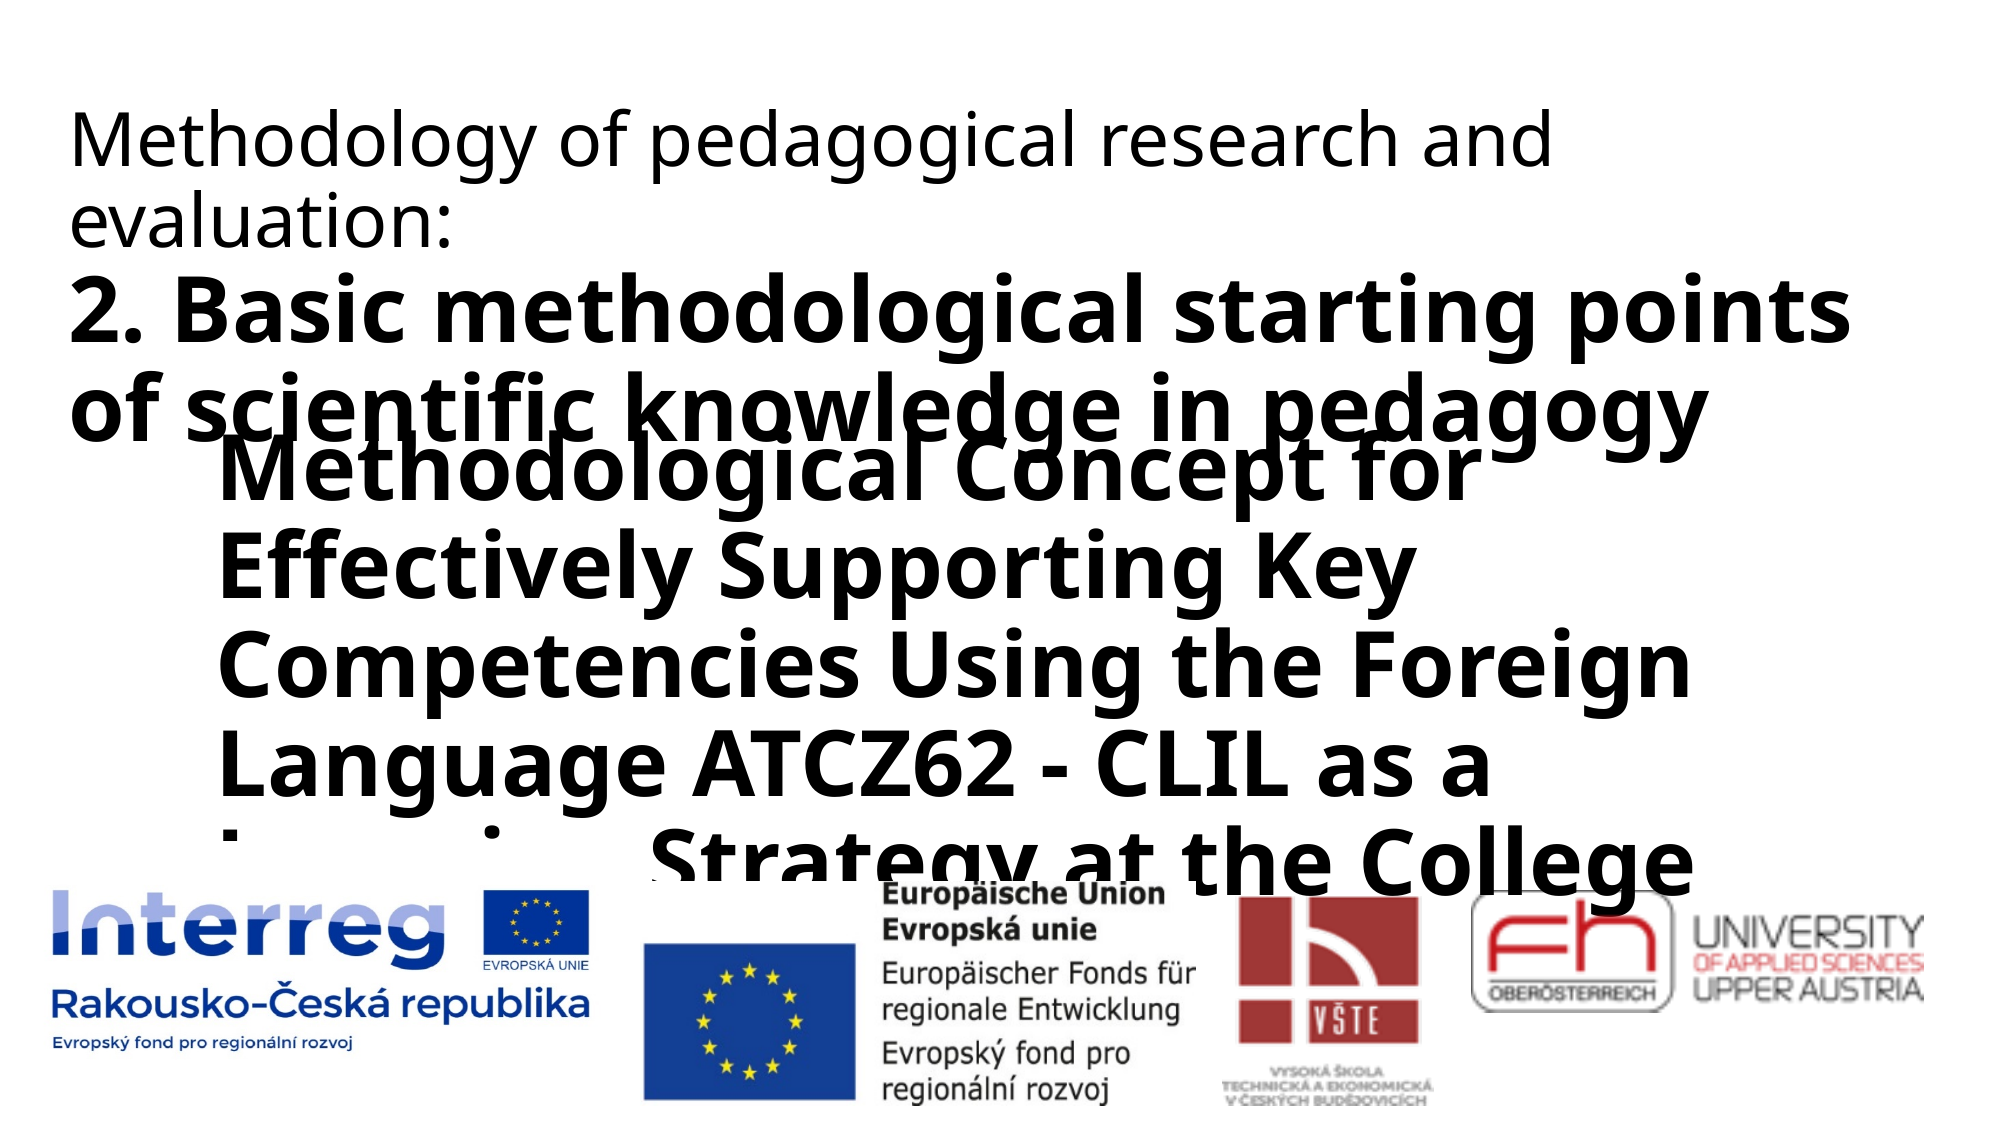

# Methodology of pedagogical research and evaluation: 2. Basic methodological starting points of scientific knowledge in pedagogy
Methodological Concept for Effectively Supporting Key Competencies Using the Foreign Language ATCZ62 - CLIL as a Learning Strategy at the College